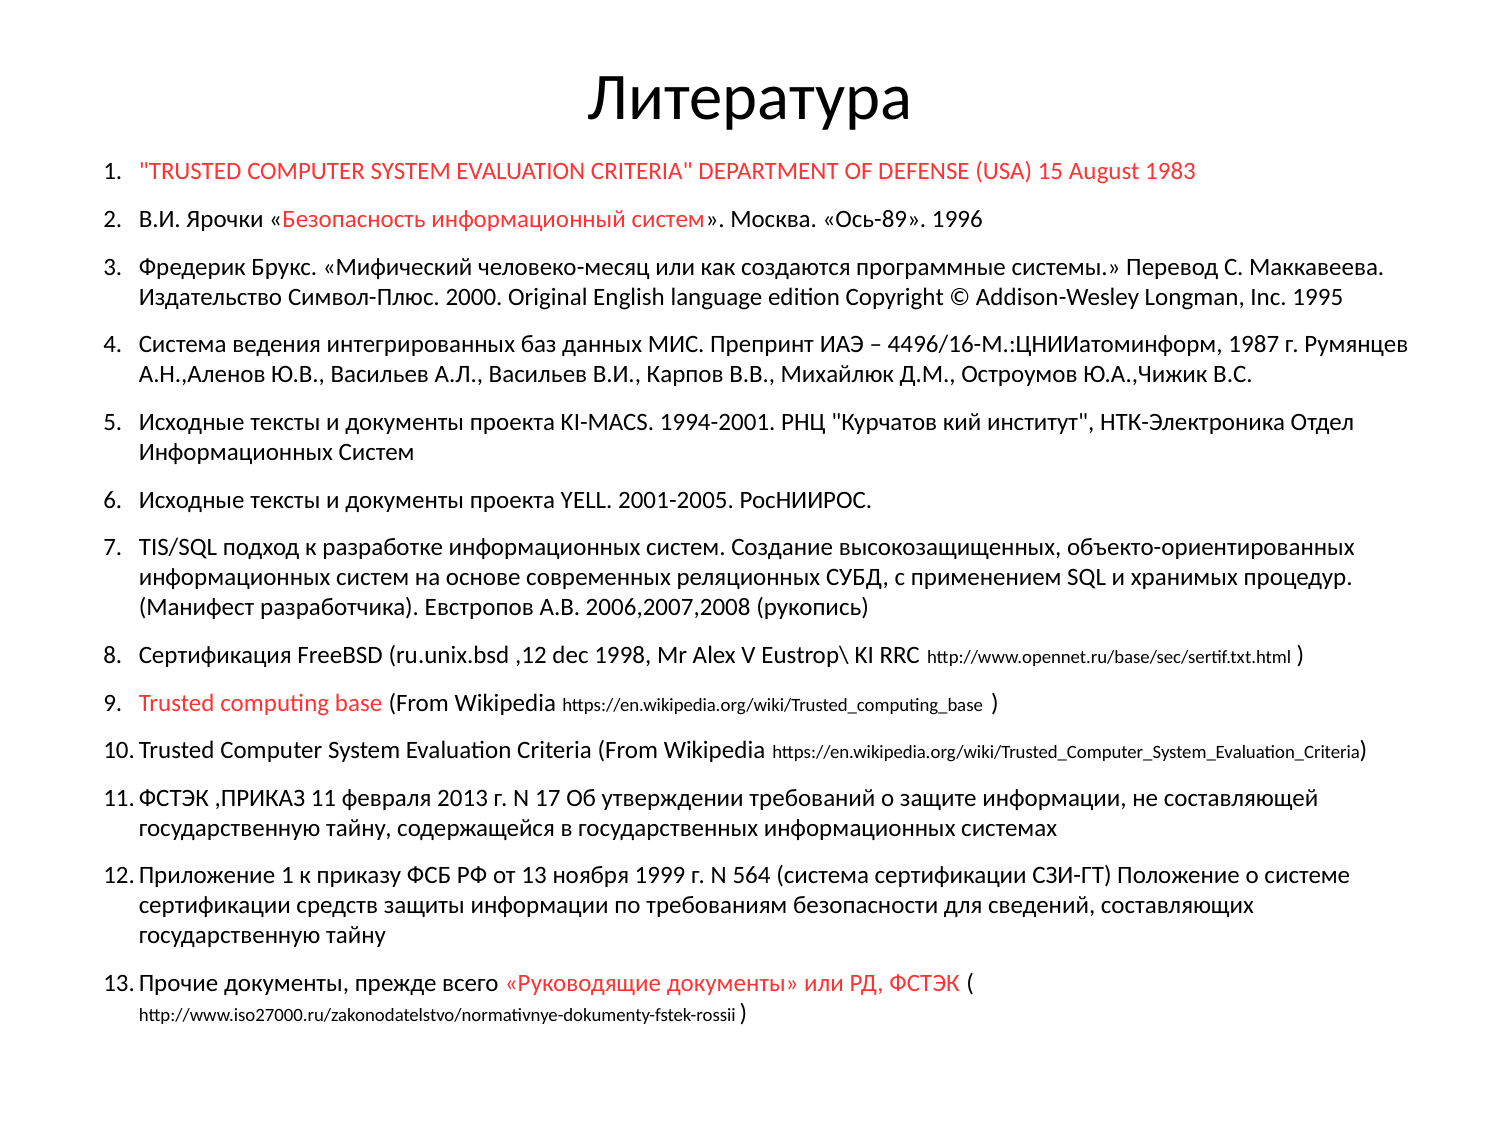

# Литература
"TRUSTED COMPUTER SYSTEM EVALUATION CRITERIA" DEPARTMENT OF DEFENSE (USA) 15 August 1983
В.И. Ярочки «Безопасность информационный систем». Москва. «Ось-89». 1996
Фредерик Брукс. «Мифический человеко-месяц или как создаются программные системы.» Перевод С. Маккавеева. Издательство Символ-Плюс. 2000. Original English language edition Copyright © Addison-Wesley Longman, Inc. 1995
Система ведения интегрированных баз данных МИС. Препринт ИАЭ – 4496/16-М.:ЦНИИатоминформ, 1987 г. Румянцев А.Н.,Аленов Ю.В., Васильев А.Л., Васильев В.И., Карпов В.В., Михайлюк Д.М., Остроумов Ю.А.,Чижик В.С.
Исходные тексты и документы проекта KI-MACS. 1994-2001. РНЦ "Курчатов кий институт", НТК-Электроника Отдел Информационных Систем
Исходные тексты и документы проекта YELL. 2001-2005. РосНИИРОС.
TIS/SQL подход к разработке информационных систем. Создание высокозащищенных, объекто-ориентированных информационных систем на основе современных реляционных СУБД, с применением SQL и хранимых процедур. (Манифест разработчика). Евстропов А.В. 2006,2007,2008 (рукопись)
Сертификация FreeBSD (ru.unix.bsd ,12 dec 1998, Mr Alex V Eustrop\ KI RRC http://www.opennet.ru/base/sec/sertif.txt.html )
Trusted computing base (From Wikipedia https://en.wikipedia.org/wiki/Trusted_computing_base )
Trusted Computer System Evaluation Criteria (From Wikipedia https://en.wikipedia.org/wiki/Trusted_Computer_System_Evaluation_Criteria)
ФСТЭК ,ПРИКАЗ 11 февраля 2013 г. N 17 Об утверждении требований о защите информации, не составляющей государственную тайну, содержащейся в государственных информационных системах
Приложение 1 к приказу ФСБ РФ от 13 ноября 1999 г. N 564 (система сертификации СЗИ-ГТ) Положение о системе сертификации средств защиты информации по требованиям безопасности для сведений, составляющих государственную тайну
Прочие документы, прежде всего «Руководящие документы» или РД, ФСТЭК (http://www.iso27000.ru/zakonodatelstvo/normativnye-dokumenty-fstek-rossii )